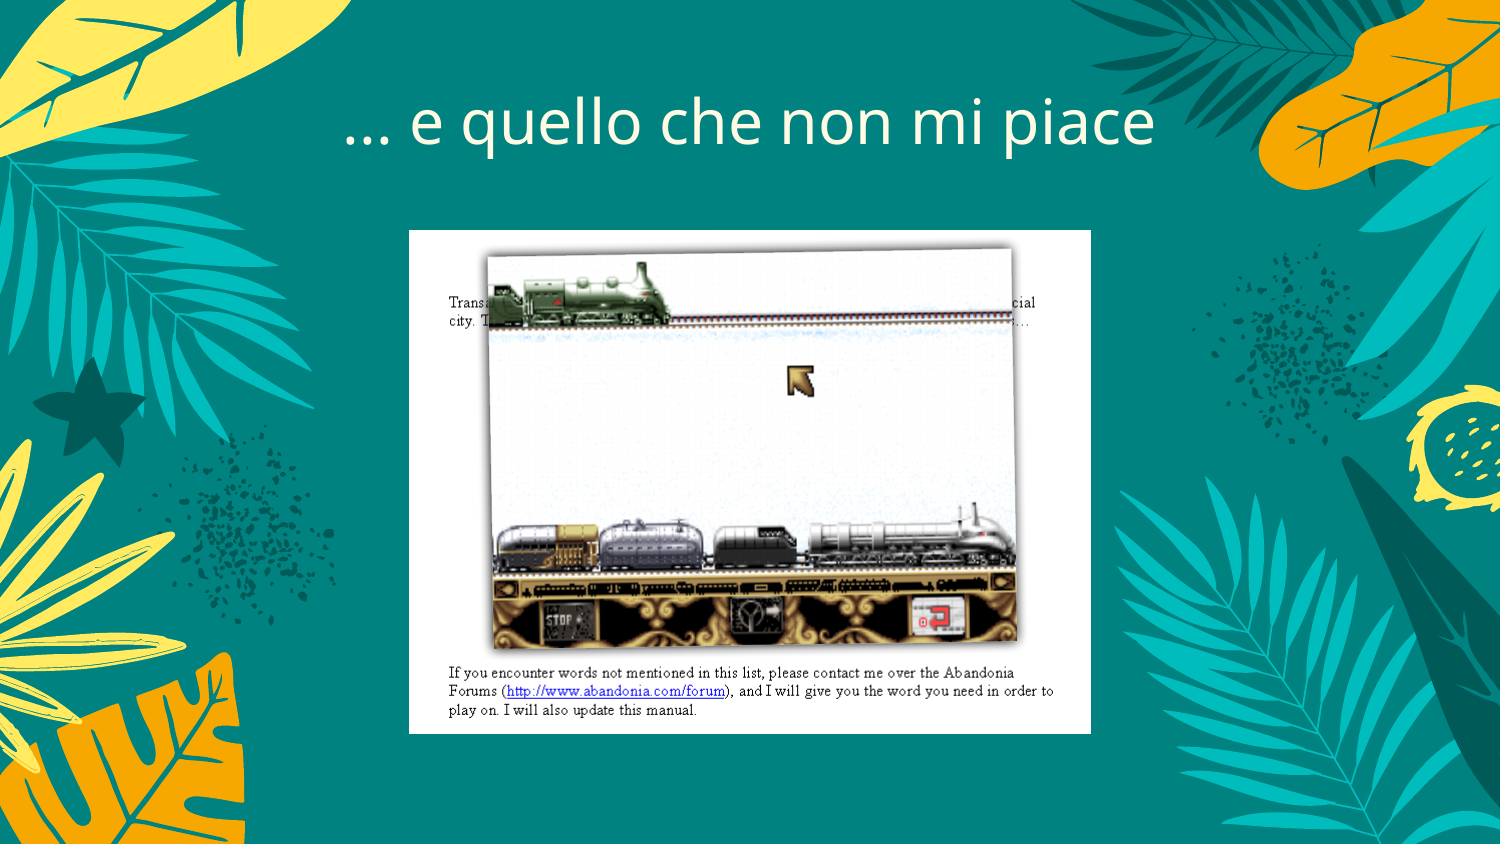

# ... e quello che non mi piace